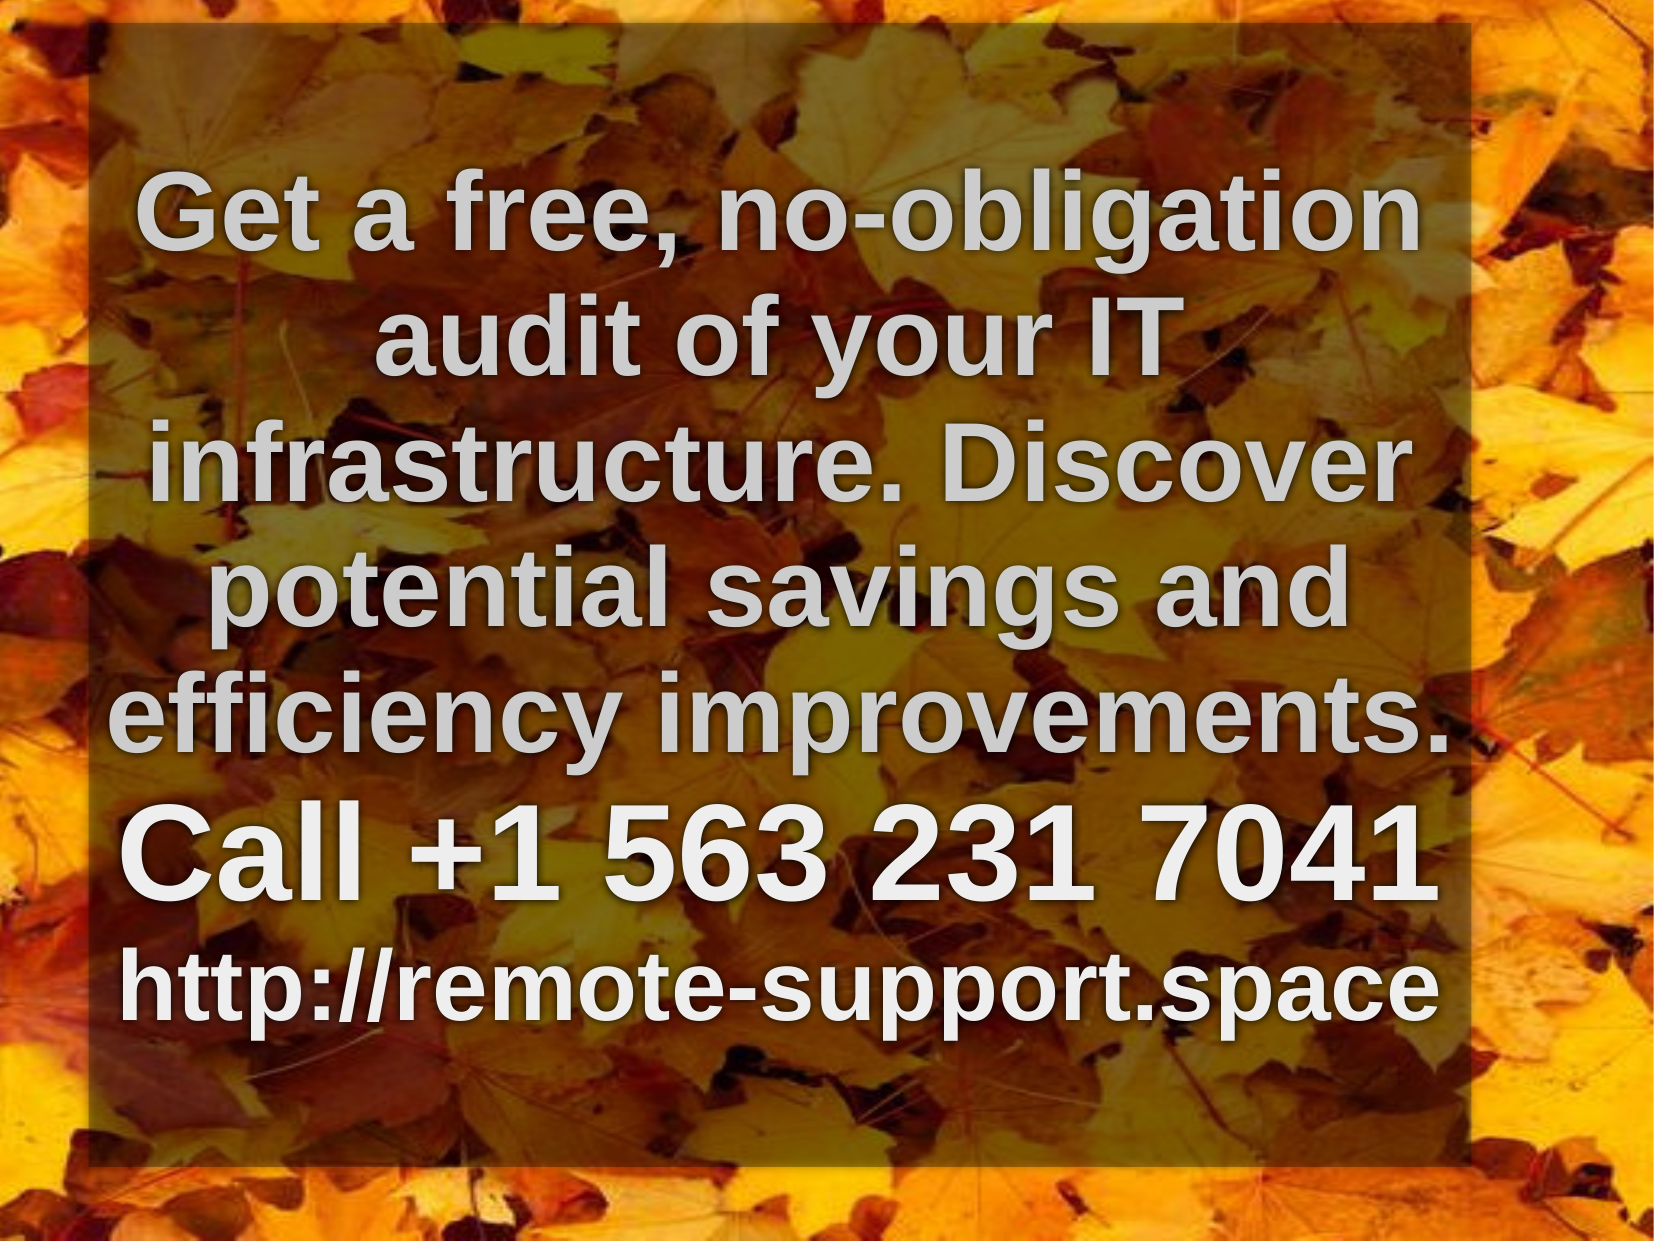

Get a free, no-obligation audit of your IT infrastructure. Discover potential savings and efficiency improvements.
Call +1 563 231 7041
http://remote-support.space